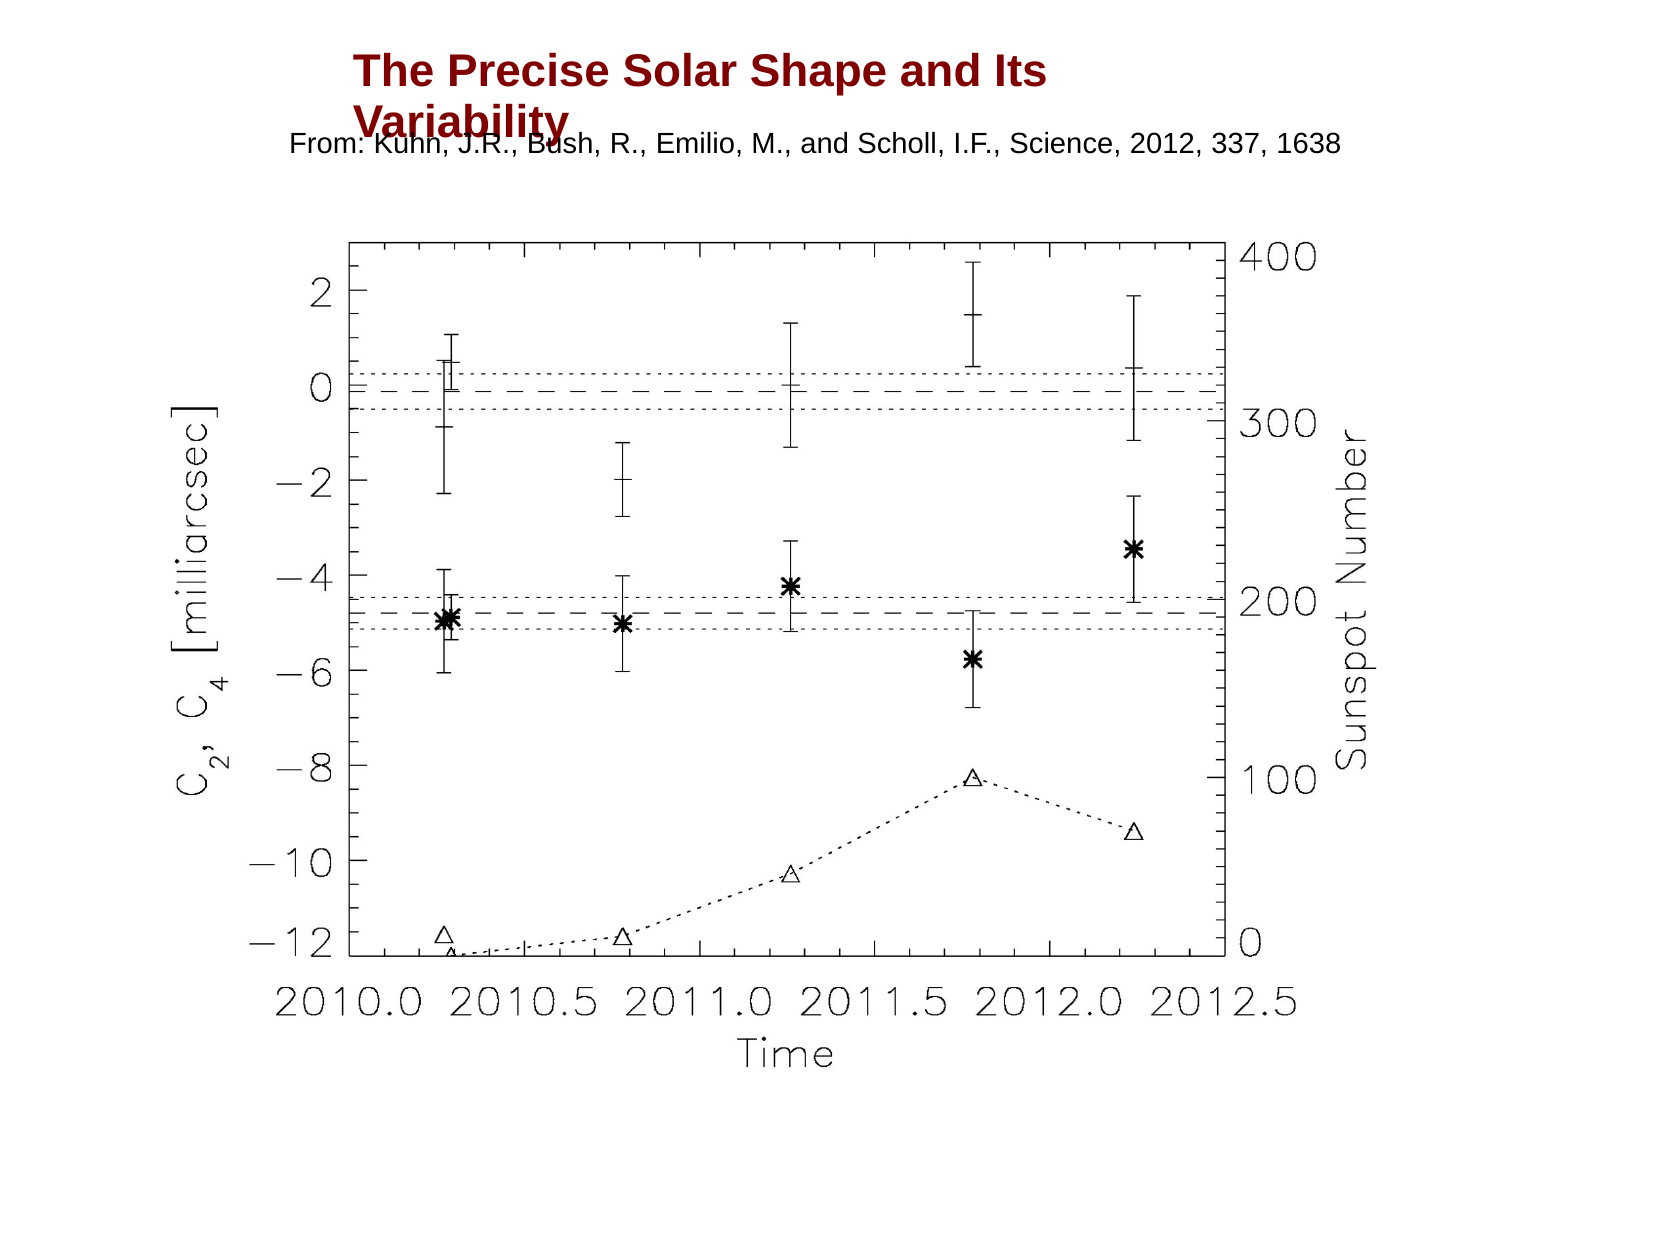

The Precise Solar Shape and Its Variability
From: Kuhn, J.R., Bush, R., Emilio, M., and Scholl, I.F., Science, 2012, 337, 1638